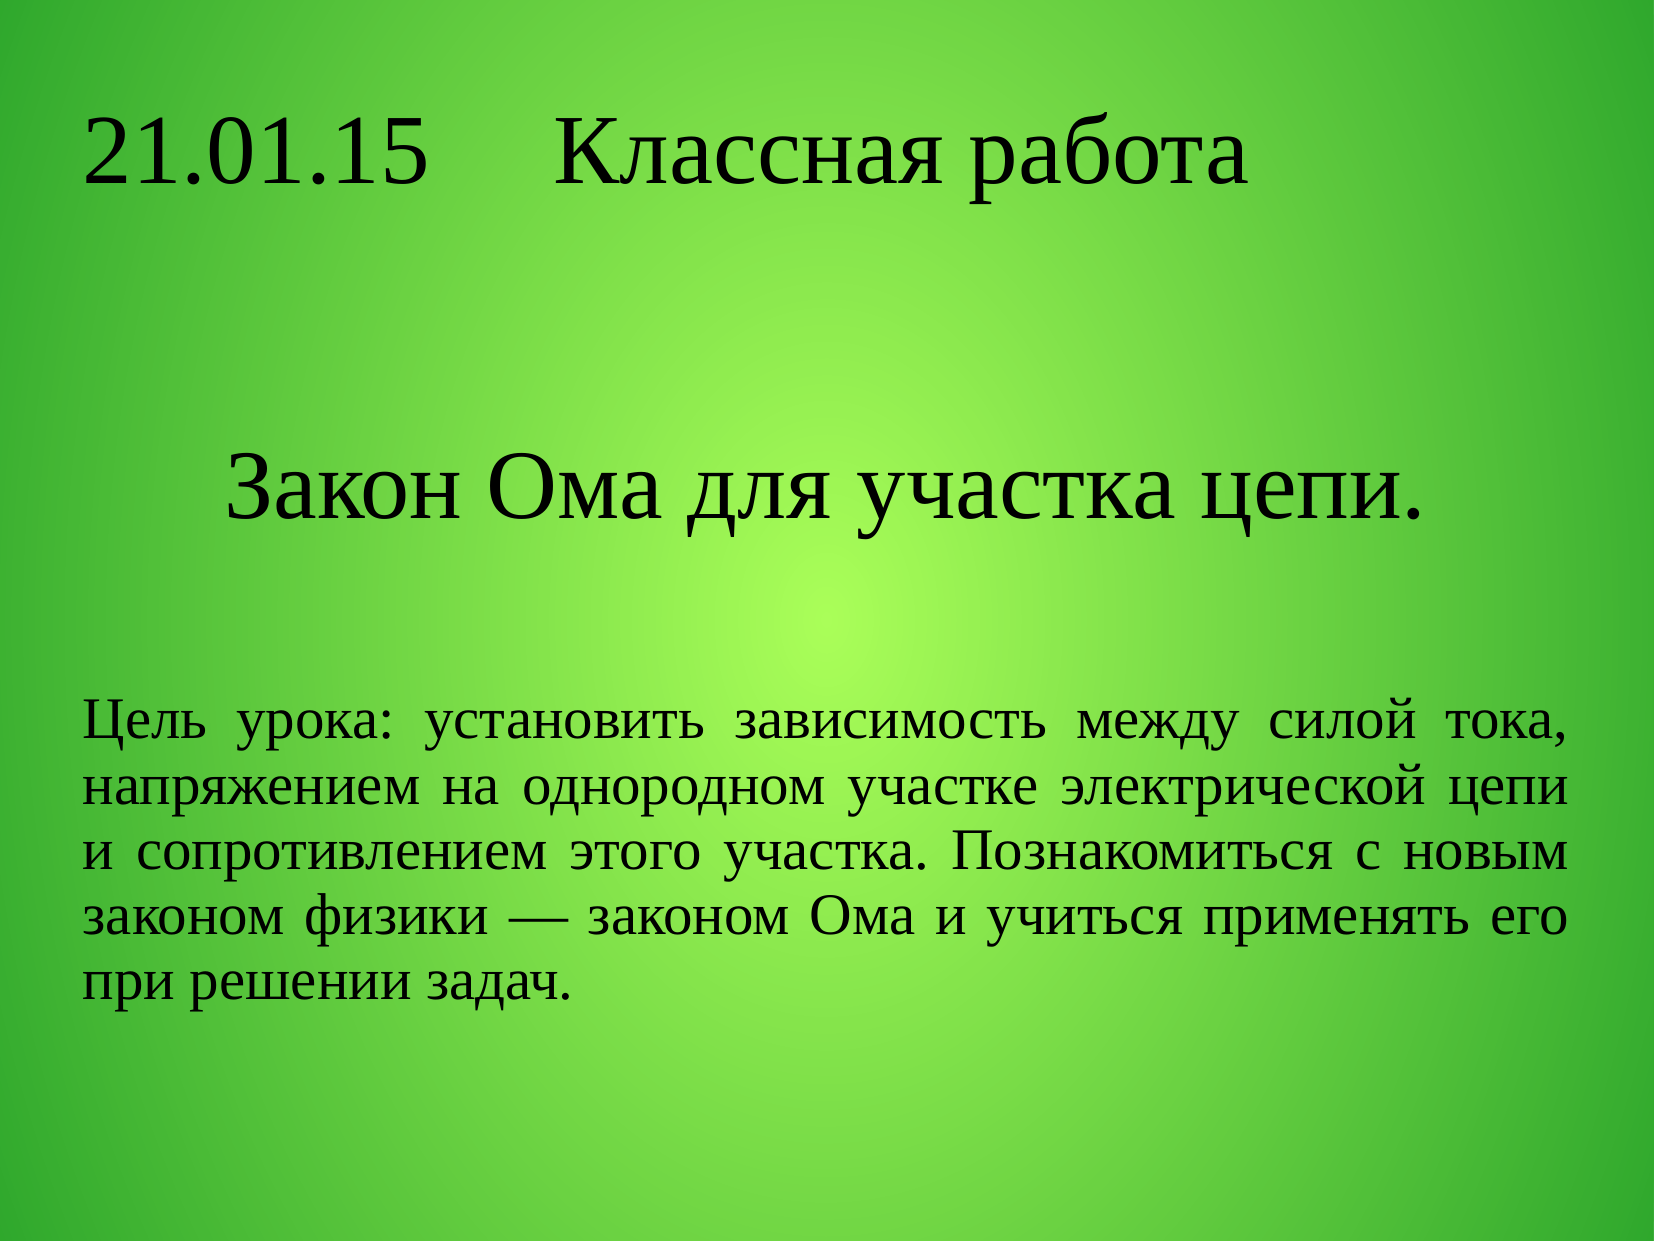

# 21.01.15 Классная работа
Закон Ома для участка цепи.
Цель урока: установить зависимость между силой тока, напряжением на однородном участке электрической цепи и сопротивлением этого участка. Познакомиться с новым законом физики — законом Ома и учиться применять его при решении задач.